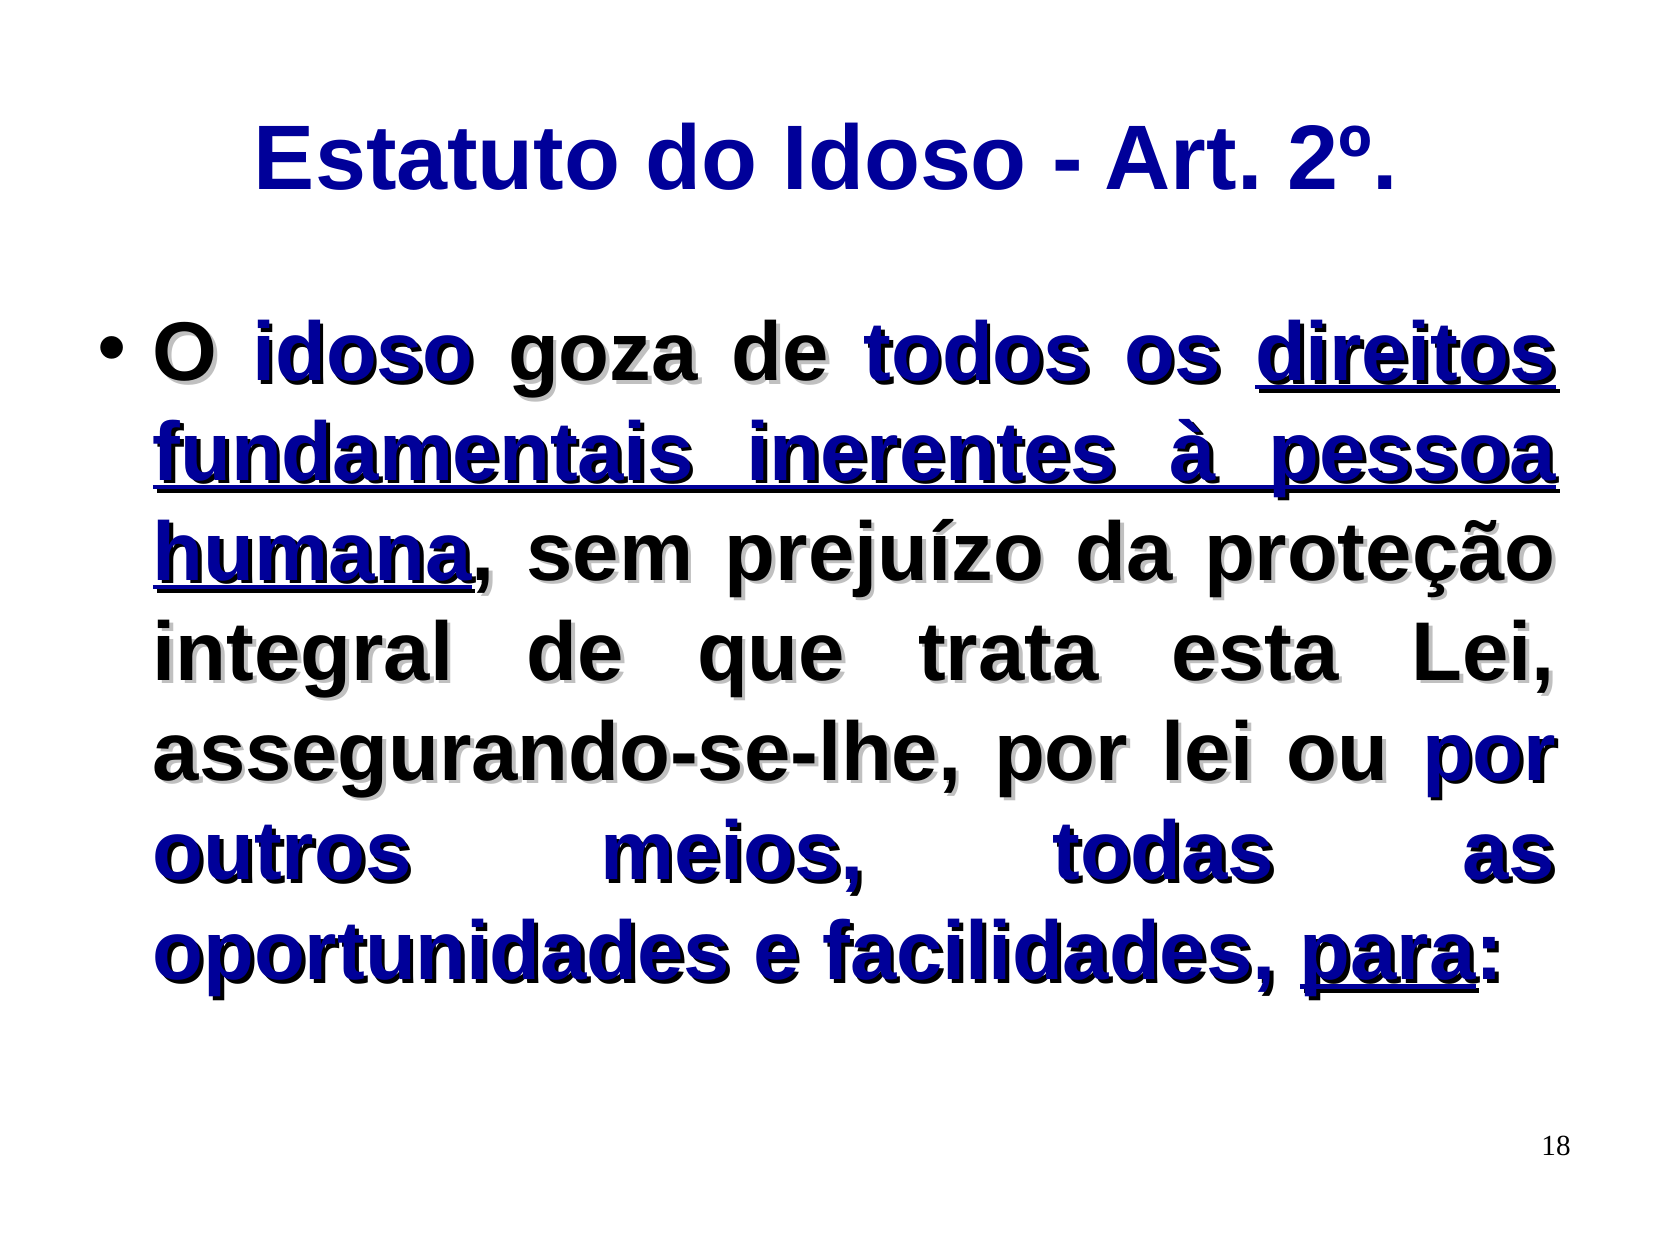

# Estatuto do Idoso - Art. 2º.
O idoso goza de todos os direitos fundamentais inerentes à pessoa humana, sem prejuízo da proteção integral de que trata esta Lei, assegurando-se-lhe, por lei ou por outros meios, todas as oportunidades e facilidades, para:
18